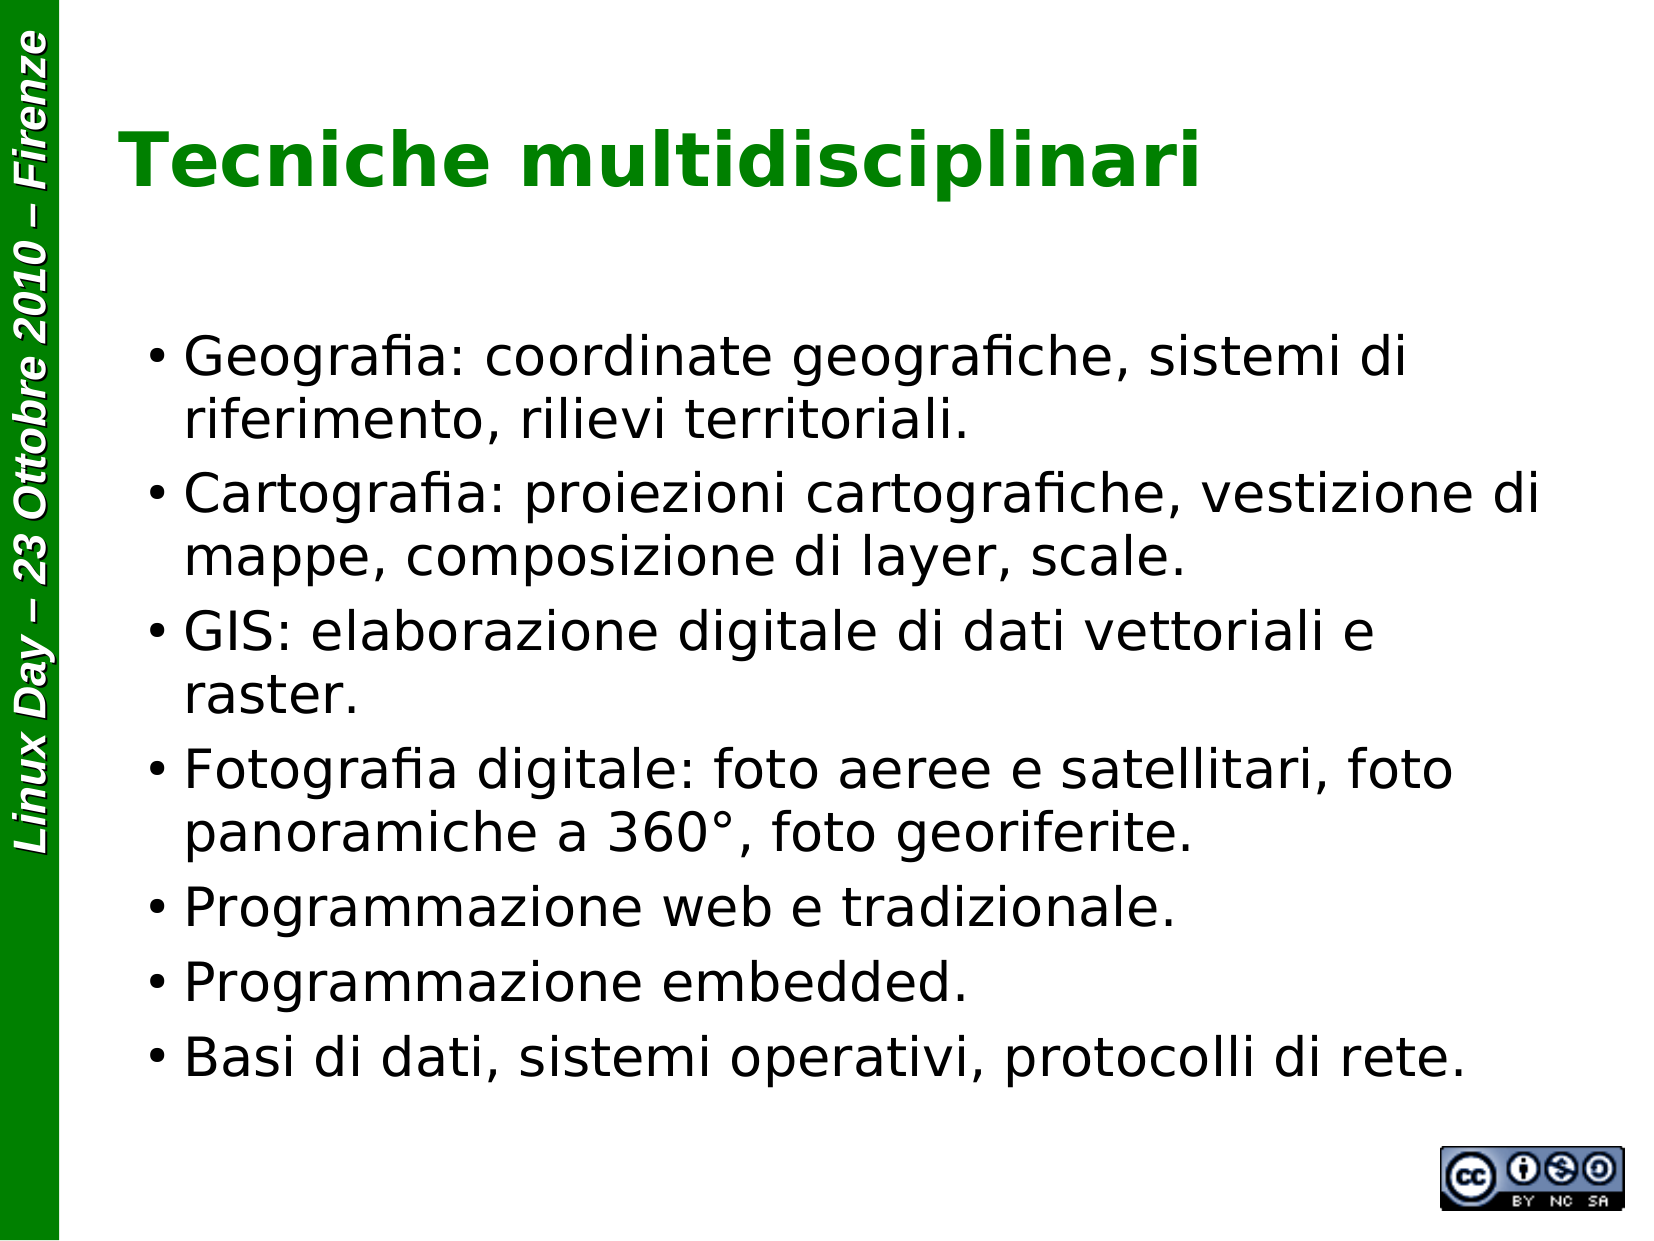

# Tecniche multidisciplinari
Geografia: coordinate geografiche, sistemi di riferimento, rilievi territoriali.
Cartografia: proiezioni cartografiche, vestizione di mappe, composizione di layer, scale.
GIS: elaborazione digitale di dati vettoriali e raster.
Fotografia digitale: foto aeree e satellitari, foto panoramiche a 360°, foto georiferite.
Programmazione web e tradizionale.
Programmazione embedded.
Basi di dati, sistemi operativi, protocolli di rete.